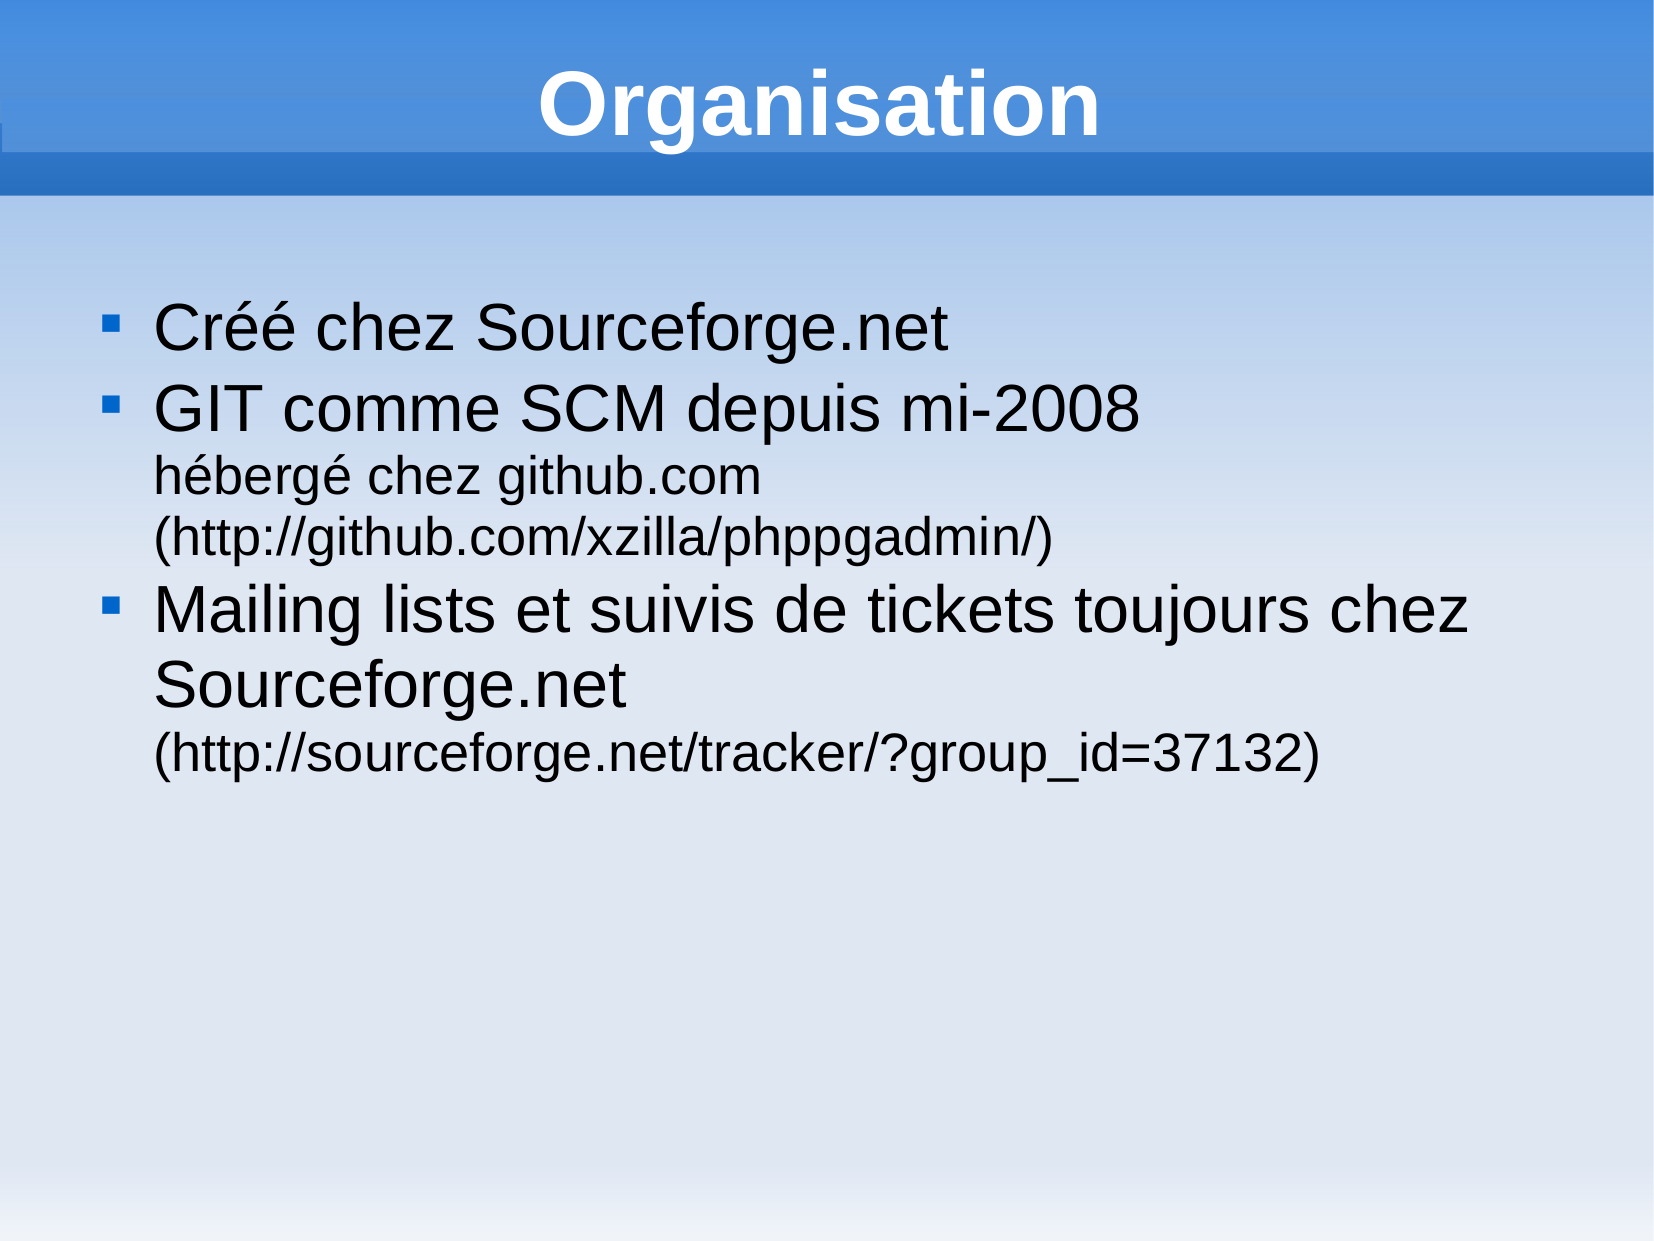

# Organisation
Créé chez Sourceforge.net
GIT comme SCM depuis mi-2008
hébergé chez github.com (http://github.com/xzilla/phppgadmin/)
Mailing lists et suivis de tickets toujours chez Sourceforge.net
(http://sourceforge.net/tracker/?group_id=37132)